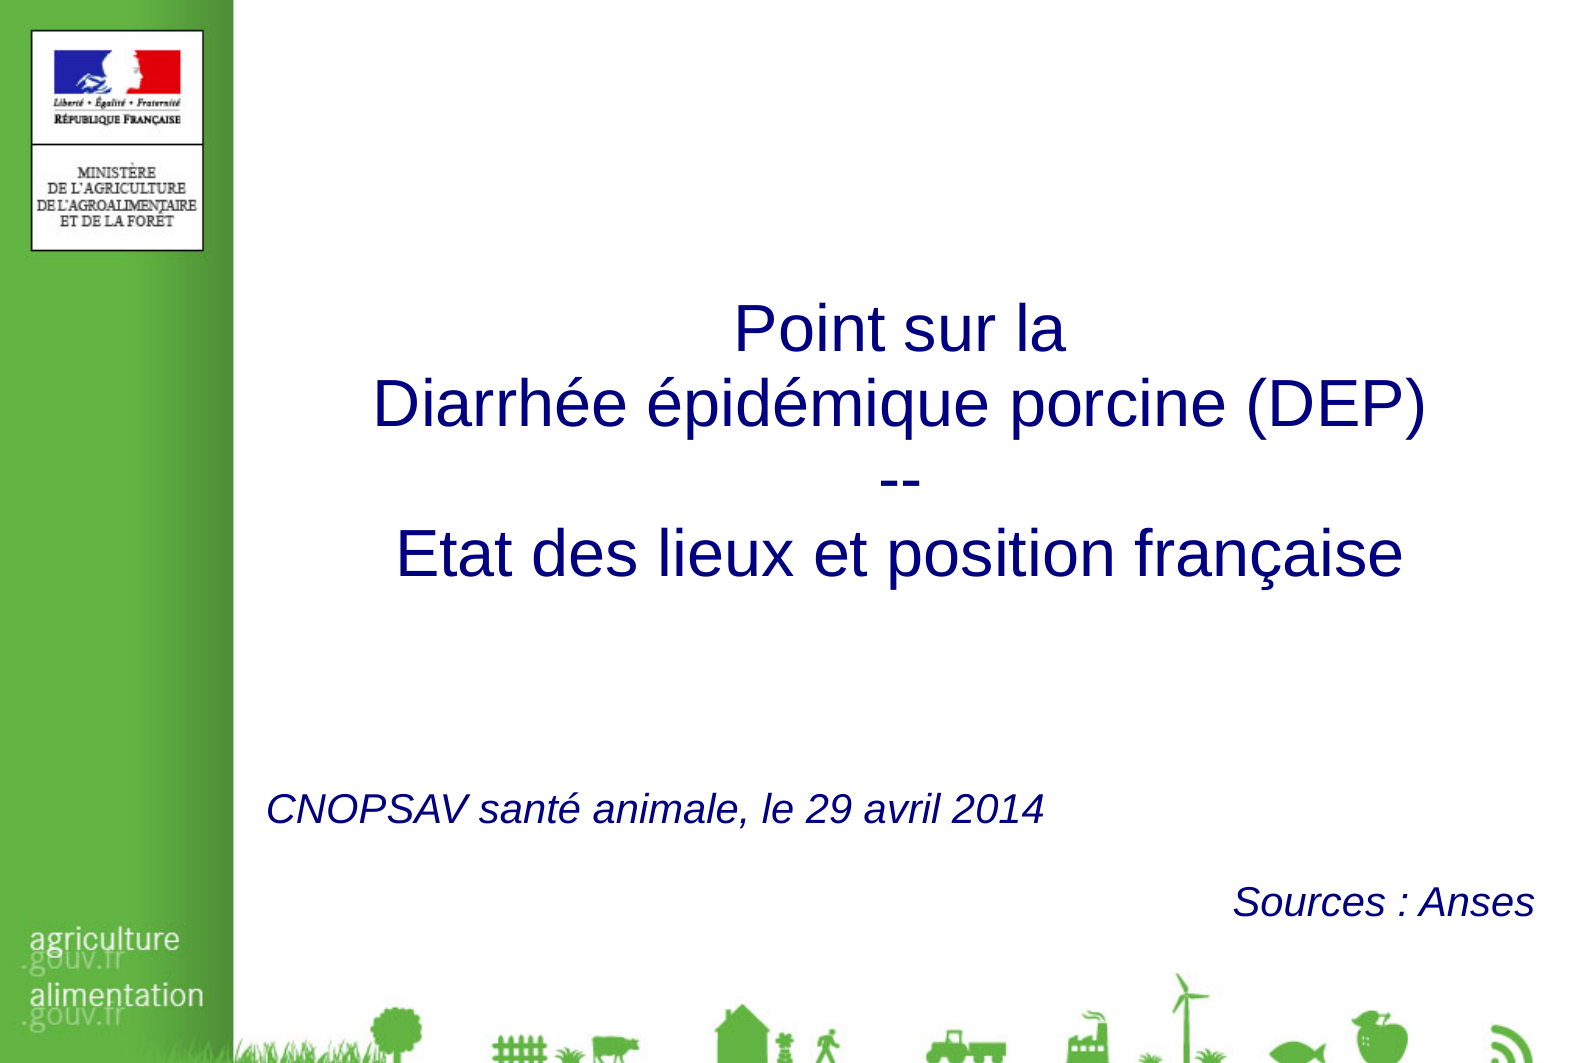

# Point sur la
Diarrhée épidémique porcine (DEP)
--
Etat des lieux et position française
CNOPSAV santé animale, le 29 avril 2014
Sources : Anses